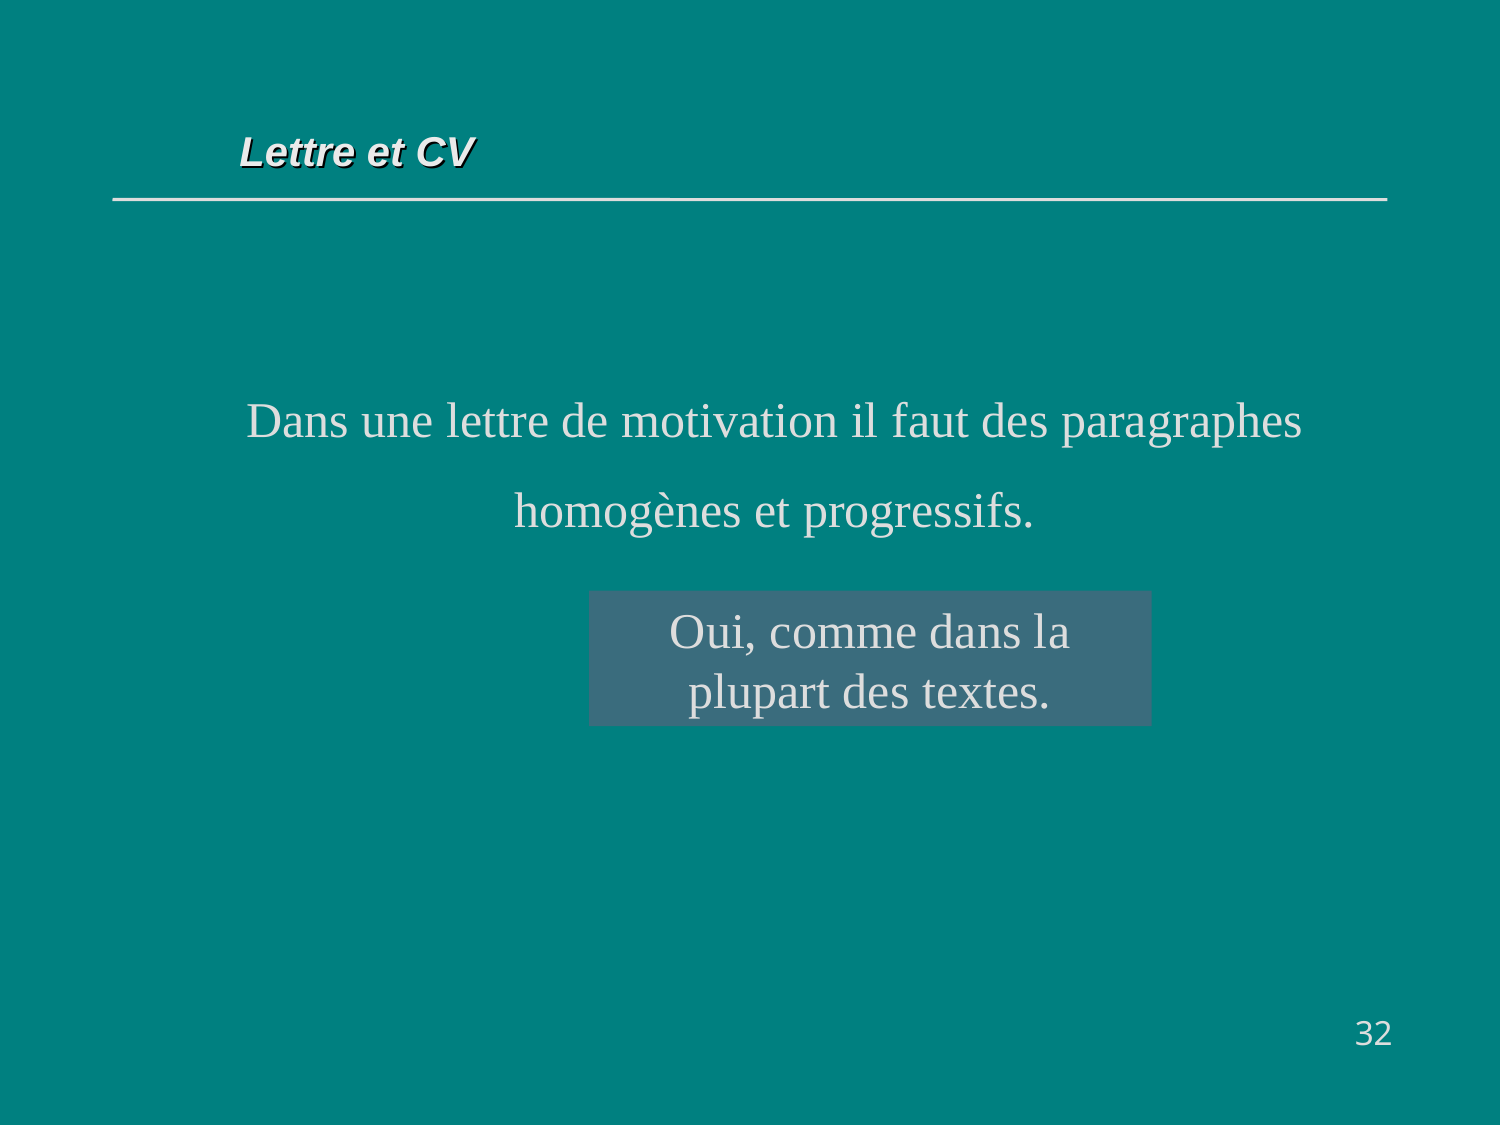

Lettre et CV
Dans une lettre de motivation il faut des paragraphes homogènes et progressifs.
V / F
Oui, comme dans la plupart des textes.
32